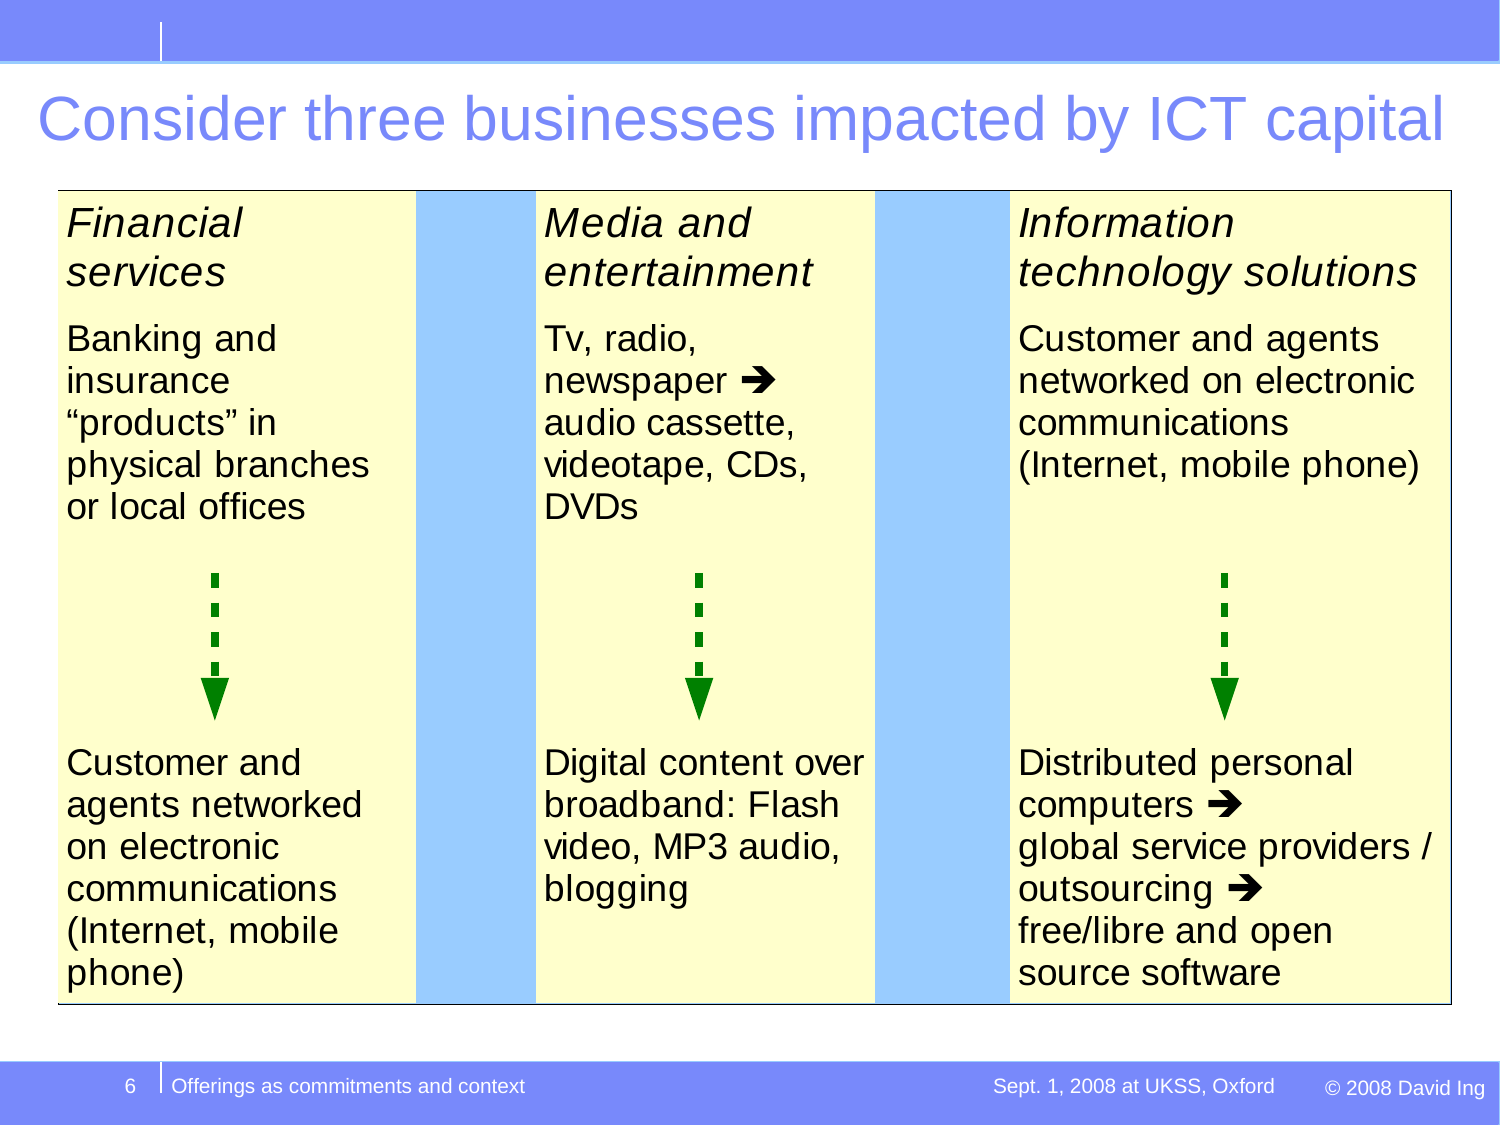

# Consider three businesses impacted by ICT capital
6
Offerings as commitments and context
Sept. 1, 2008 at UKSS, Oxford